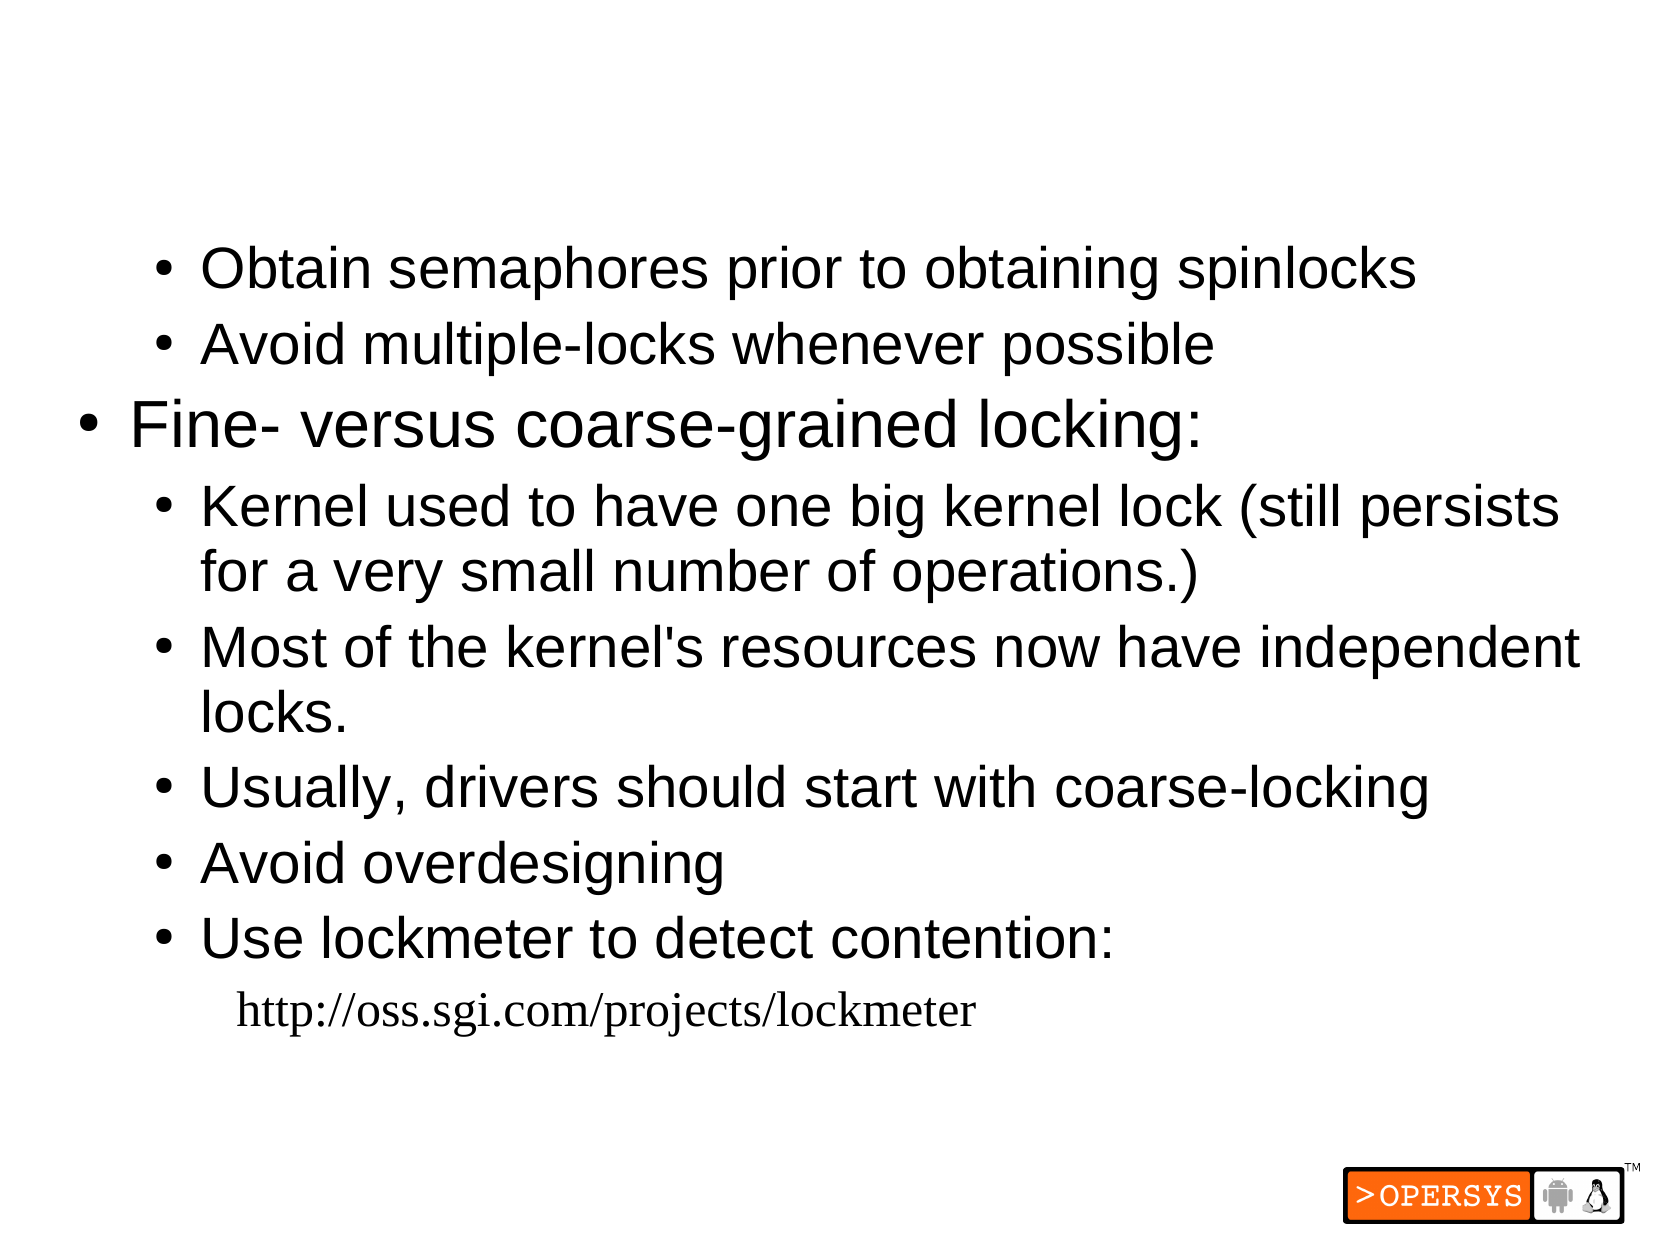

# Obtain semaphores prior to obtaining spinlocks
Avoid multiple-locks whenever possible
Fine- versus coarse-grained locking:
Kernel used to have one big kernel lock (still persists for a very small number of operations.)
Most of the kernel's resources now have independent locks.
Usually, drivers should start with coarse-locking
Avoid overdesigning
Use lockmeter to detect contention:
http://oss.sgi.com/projects/lockmeter